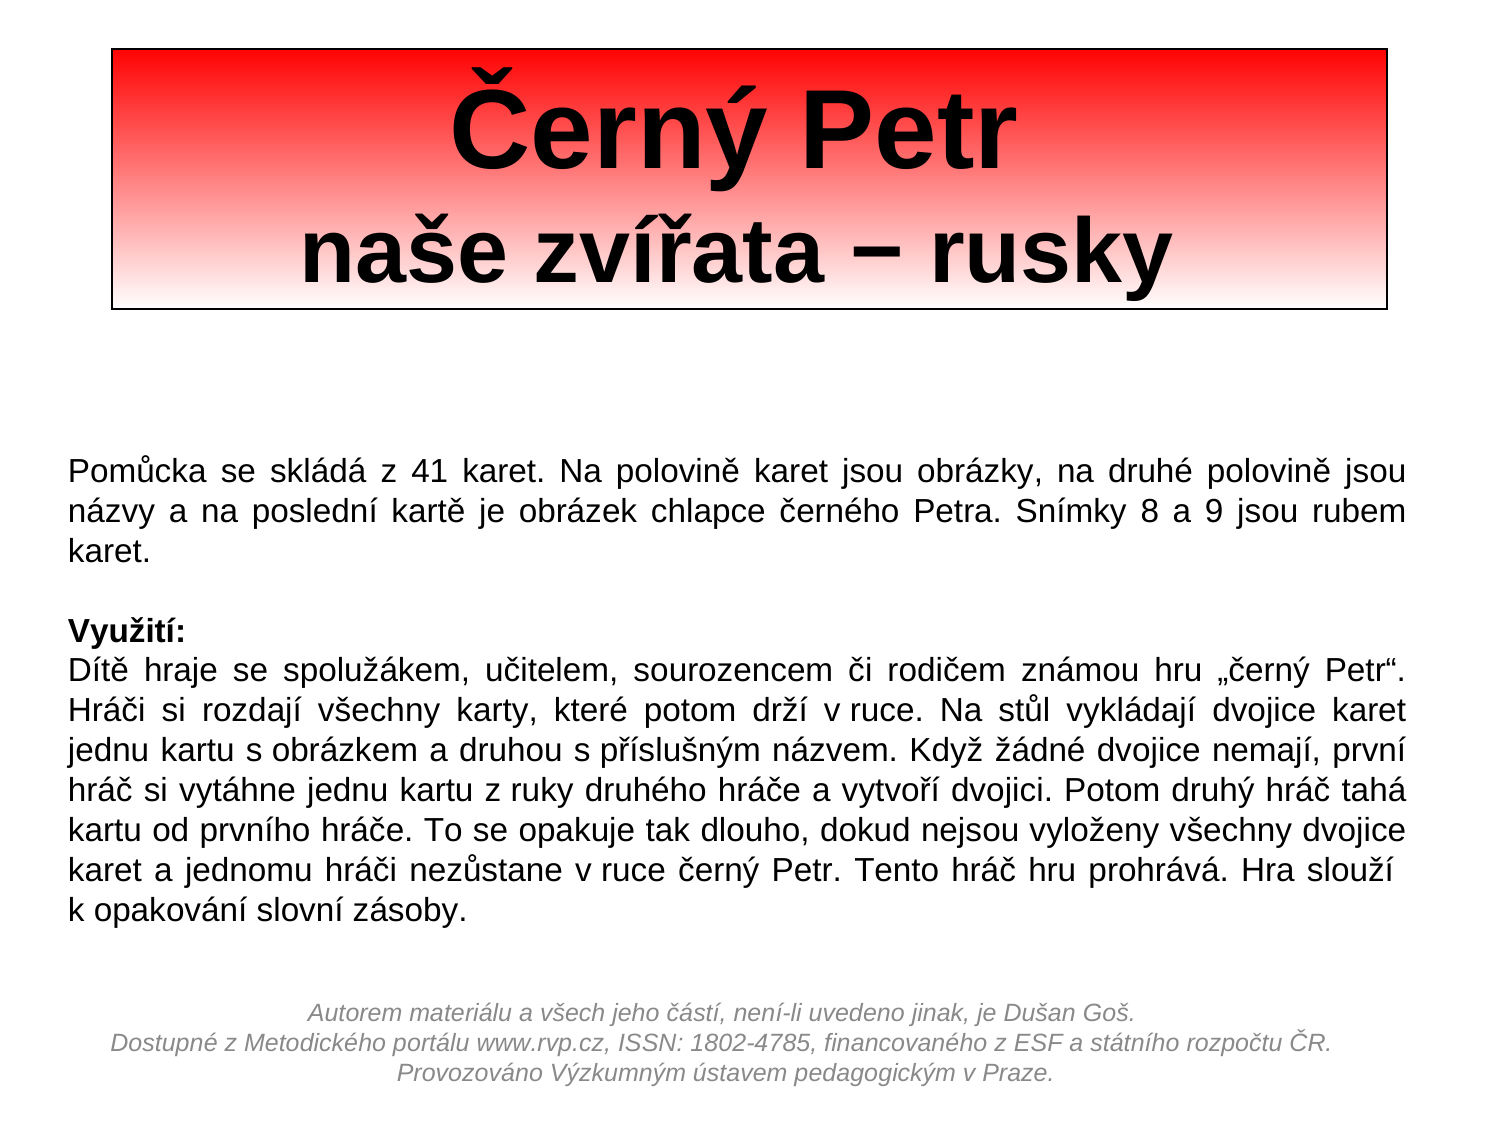

# Černý Petr naše zvířata − rusky
Pomůcka se skládá z 41 karet. Na polovině karet jsou obrázky, na druhé polovině jsou názvy a na poslední kartě je obrázek chlapce černého Petra. Snímky 8 a 9 jsou rubem karet.
Využití:
Dítě hraje se spolužákem, učitelem, sourozencem či rodičem známou hru „černý Petr“. Hráči si rozdají všechny karty, které potom drží v ruce. Na stůl vykládají dvojice karet jednu kartu s obrázkem a druhou s příslušným názvem. Když žádné dvojice nemají, první hráč si vytáhne jednu kartu z ruky druhého hráče a vytvoří dvojici. Potom druhý hráč tahá kartu od prvního hráče. To se opakuje tak dlouho, dokud nejsou vyloženy všechny dvojice karet a jednomu hráči nezůstane v ruce černý Petr. Tento hráč hru prohrává. Hra slouží
k opakování slovní zásoby.
Autorem materiálu a všech jeho částí, není-li uvedeno jinak, je Dušan Goš.
Dostupné z Metodického portálu www.rvp.cz, ISSN: 1802-4785, financovaného z ESF a státního rozpočtu ČR.
Provozováno Výzkumným ústavem pedagogickým v Praze.